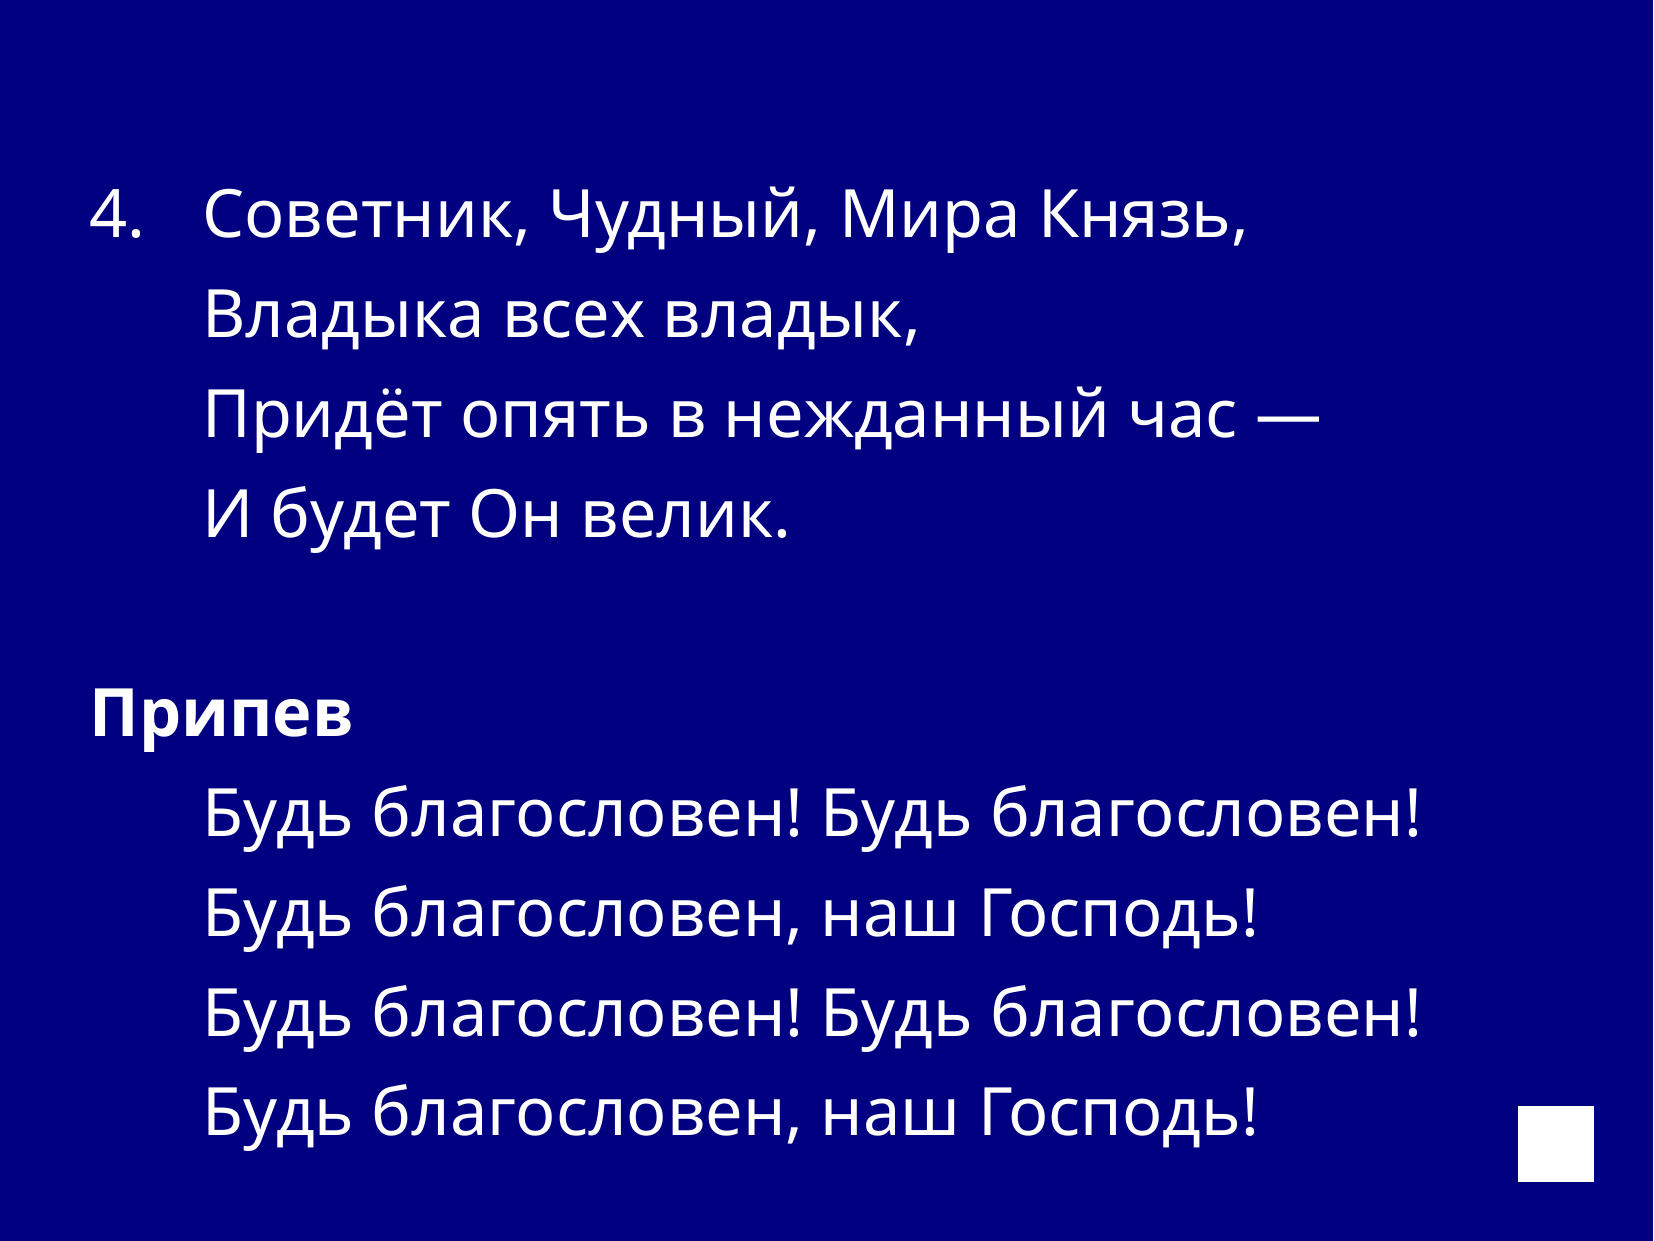

4.	Советник, Чудный, Мира Князь,
	Владыка всех владык,
	Придёт опять в нежданный час —
	И будет Он велик.
Припев
	Будь благословен! Будь благословен!
	Будь благословен, наш Господь!
	Будь благословен! Будь благословен!
	Будь благословен, наш Господь!